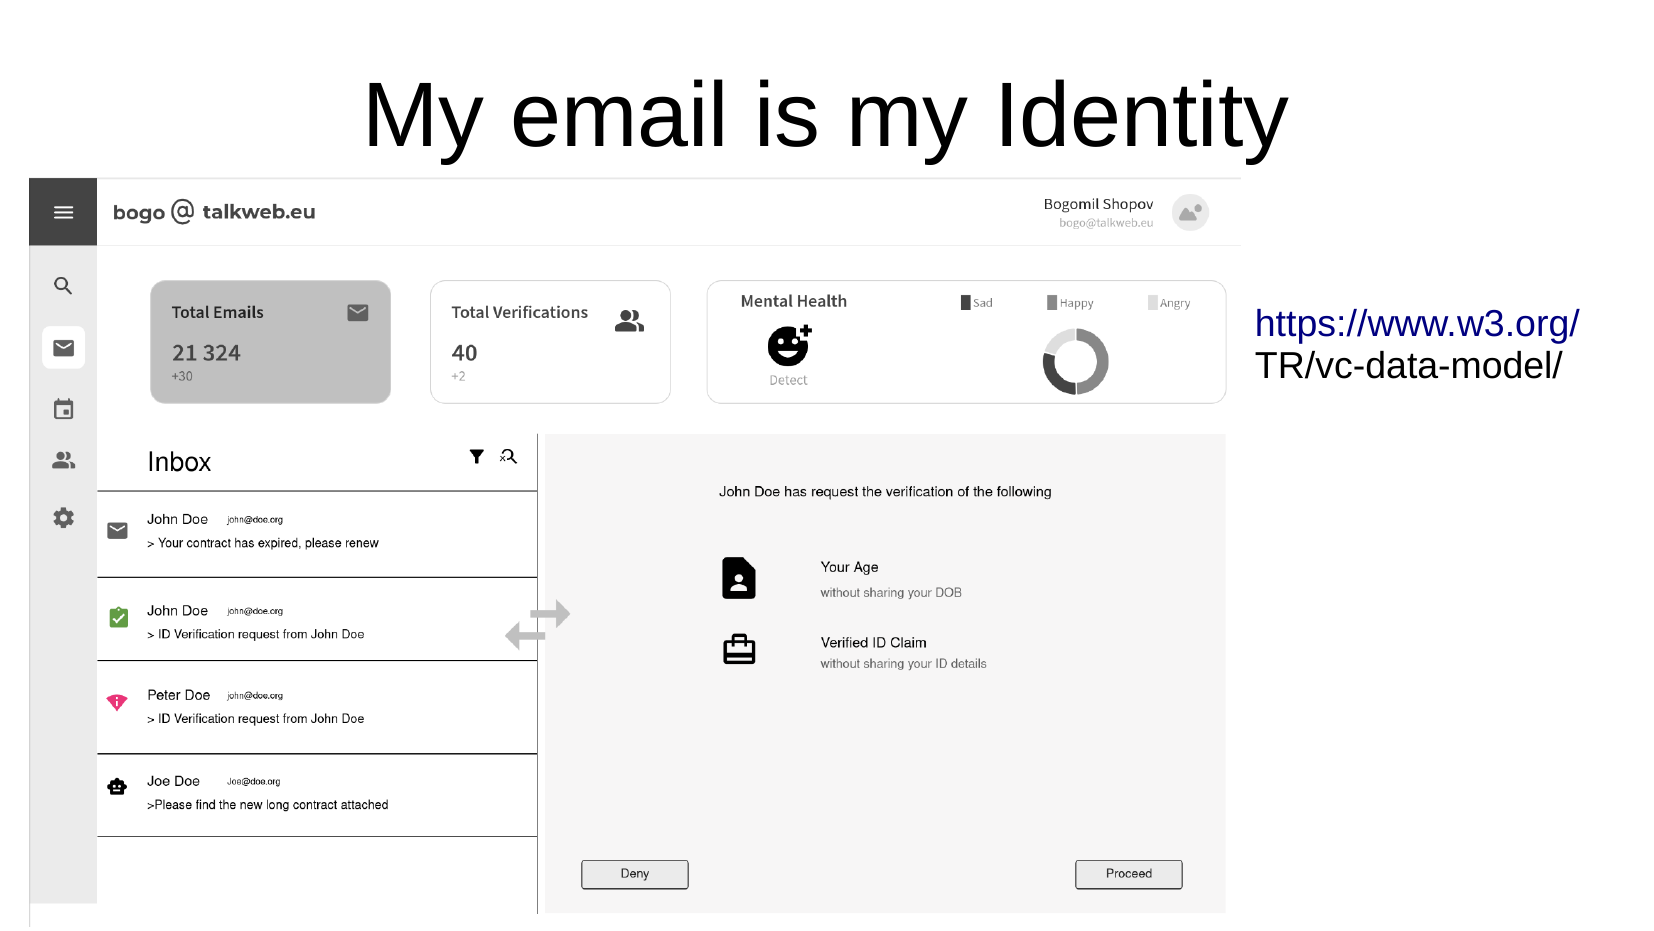

# My email is my Identity
https://www.w3.org/
TR/vc-data-model/